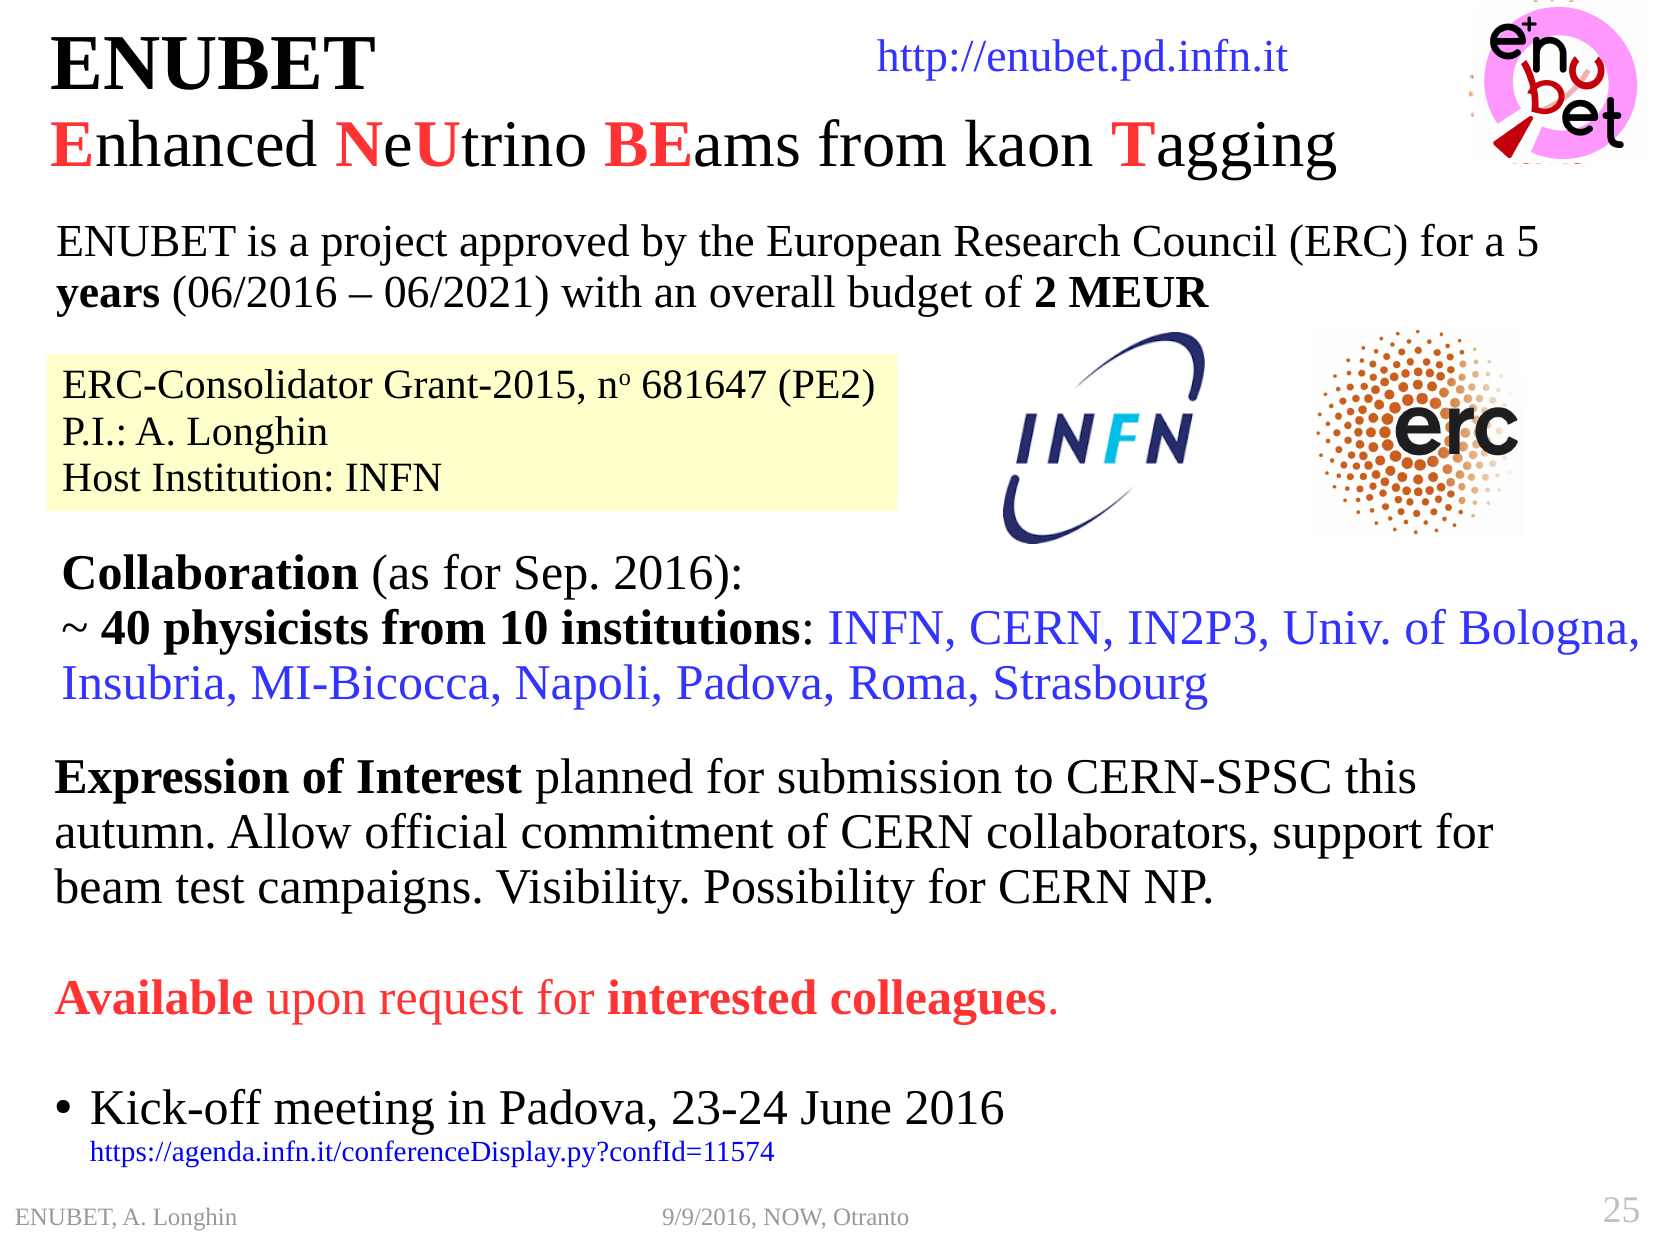

ENUBET
Enhanced NeUtrino BEams from kaon Tagging
http://enubet.pd.infn.it
ENUBET is a project approved by the European Research Council (ERC) for a 5 years (06/2016 – 06/2021) with an overall budget of 2 MEUR
ERC-Consolidator Grant-2015, no 681647 (PE2)
P.I.: A. Longhin
Host Institution: INFN
Collaboration (as for Sep. 2016):
~ 40 physicists from 10 institutions: INFN, CERN, IN2P3, Univ. of Bologna, Insubria, MI-Bicocca, Napoli, Padova, Roma, Strasbourg
Expression of Interest planned for submission to CERN-SPSC this autumn. Allow official commitment of CERN collaborators, support for beam test campaigns. Visibility. Possibility for CERN NP.
Available upon request for interested colleagues.
Kick-off meeting in Padova, 23-24 June 2016 https://agenda.infn.it/conferenceDisplay.py?confId=11574